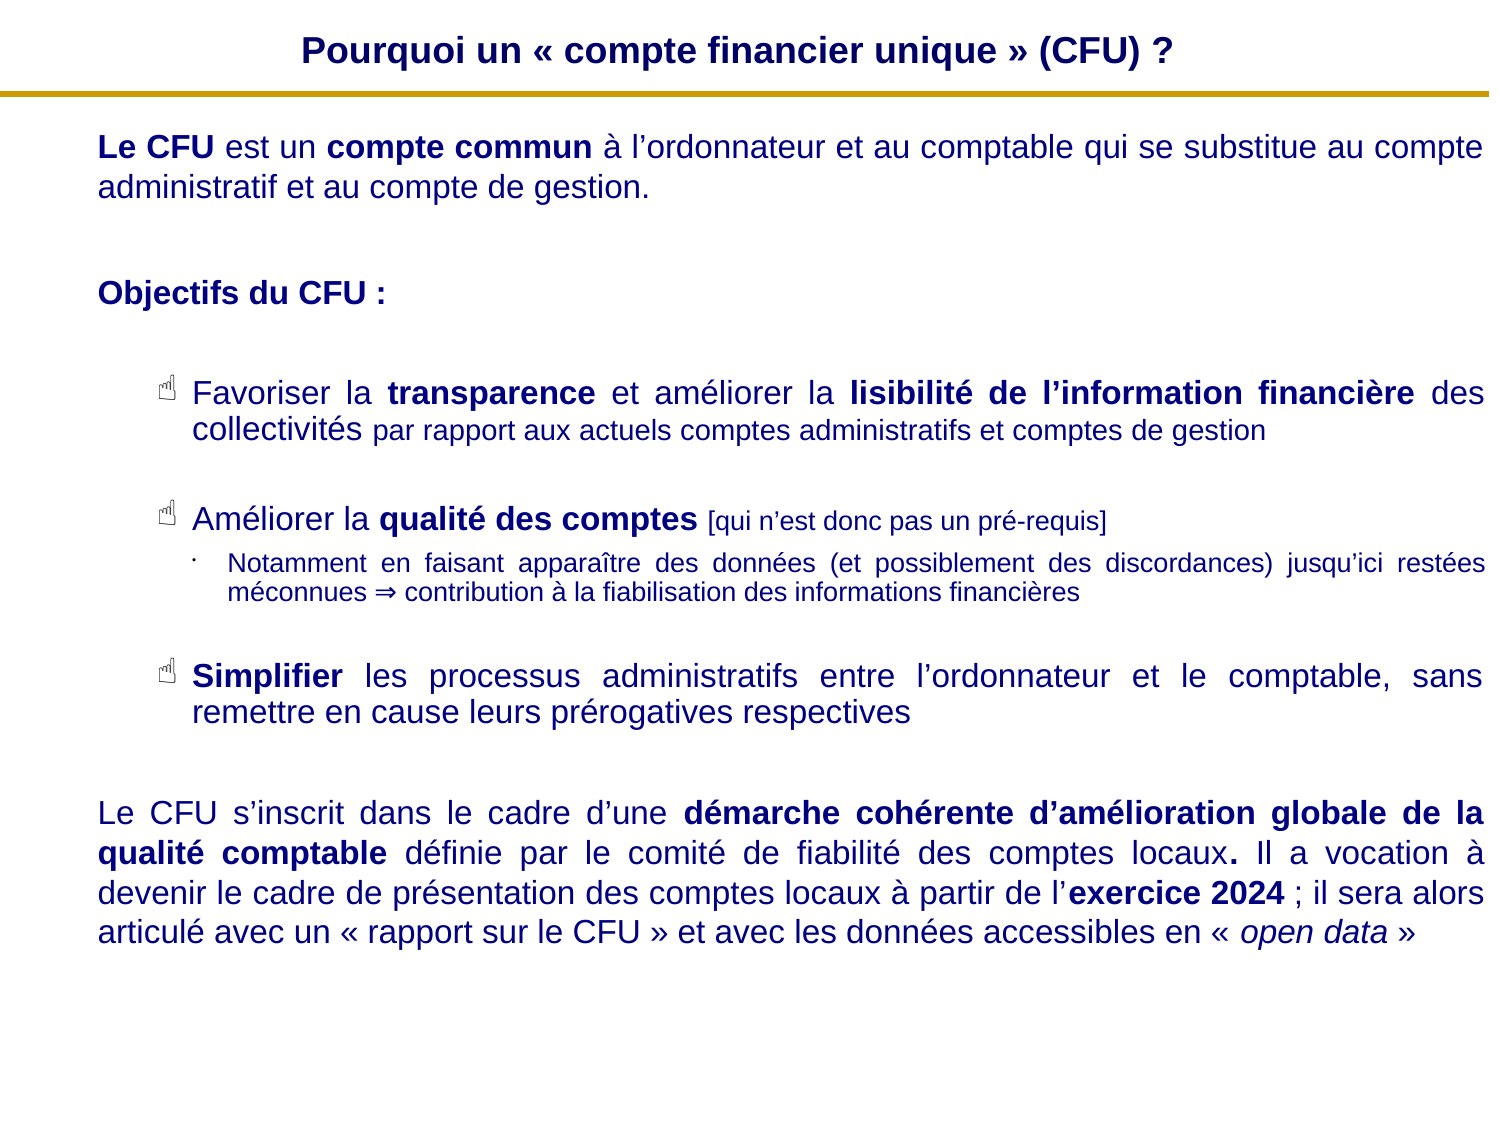

# Pourquoi un « compte financier unique » (CFU) ?
Le CFU est un compte commun à l’ordonnateur et au comptable qui se substitue au compte administratif et au compte de gestion.
Objectifs du CFU :
Favoriser la transparence et améliorer la lisibilité de l’information financière des collectivités par rapport aux actuels comptes administratifs et comptes de gestion
Améliorer la qualité des comptes [qui n’est donc pas un pré-requis]
Notamment en faisant apparaître des données (et possiblement des discordances) jusqu’ici restées méconnues ⇒ contribution à la fiabilisation des informations financières
Simplifier les processus administratifs entre l’ordonnateur et le comptable, sans remettre en cause leurs prérogatives respectives
Le CFU s’inscrit dans le cadre d’une démarche cohérente d’amélioration globale de la qualité comptable définie par le comité de fiabilité des comptes locaux. Il a vocation à devenir le cadre de présentation des comptes locaux à partir de l’exercice	2024 ; il sera alors articulé avec un « rapport sur le CFU » et avec les données accessibles en « open data »